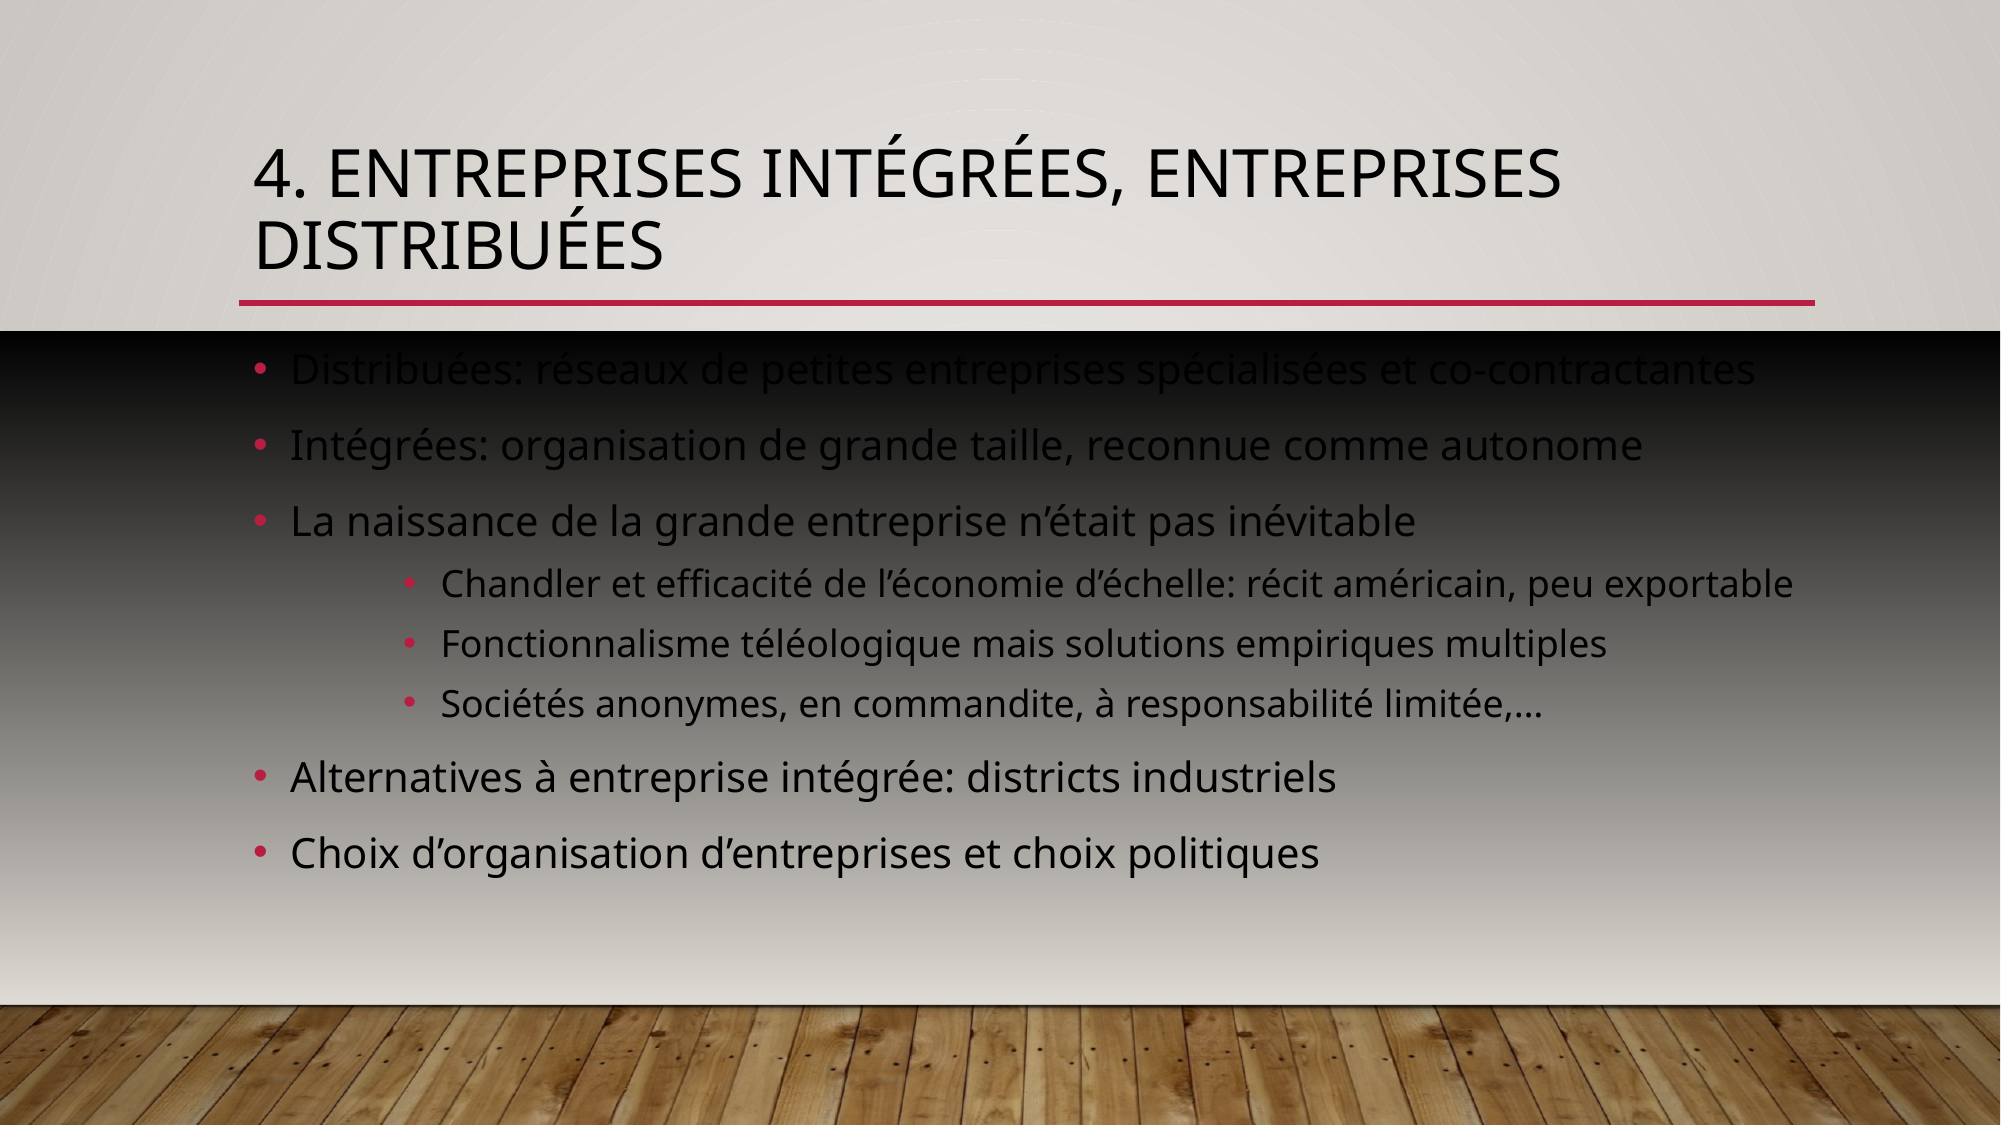

# 4. Entreprises intégrées, entreprises distribuées
Distribuées: réseaux de petites entreprises spécialisées et co-contractantes
Intégrées: organisation de grande taille, reconnue comme autonome
La naissance de la grande entreprise n’était pas inévitable
Chandler et efficacité de l’économie d’échelle: récit américain, peu exportable
Fonctionnalisme téléologique mais solutions empiriques multiples
Sociétés anonymes, en commandite, à responsabilité limitée,…
Alternatives à entreprise intégrée: districts industriels
Choix d’organisation d’entreprises et choix politiques